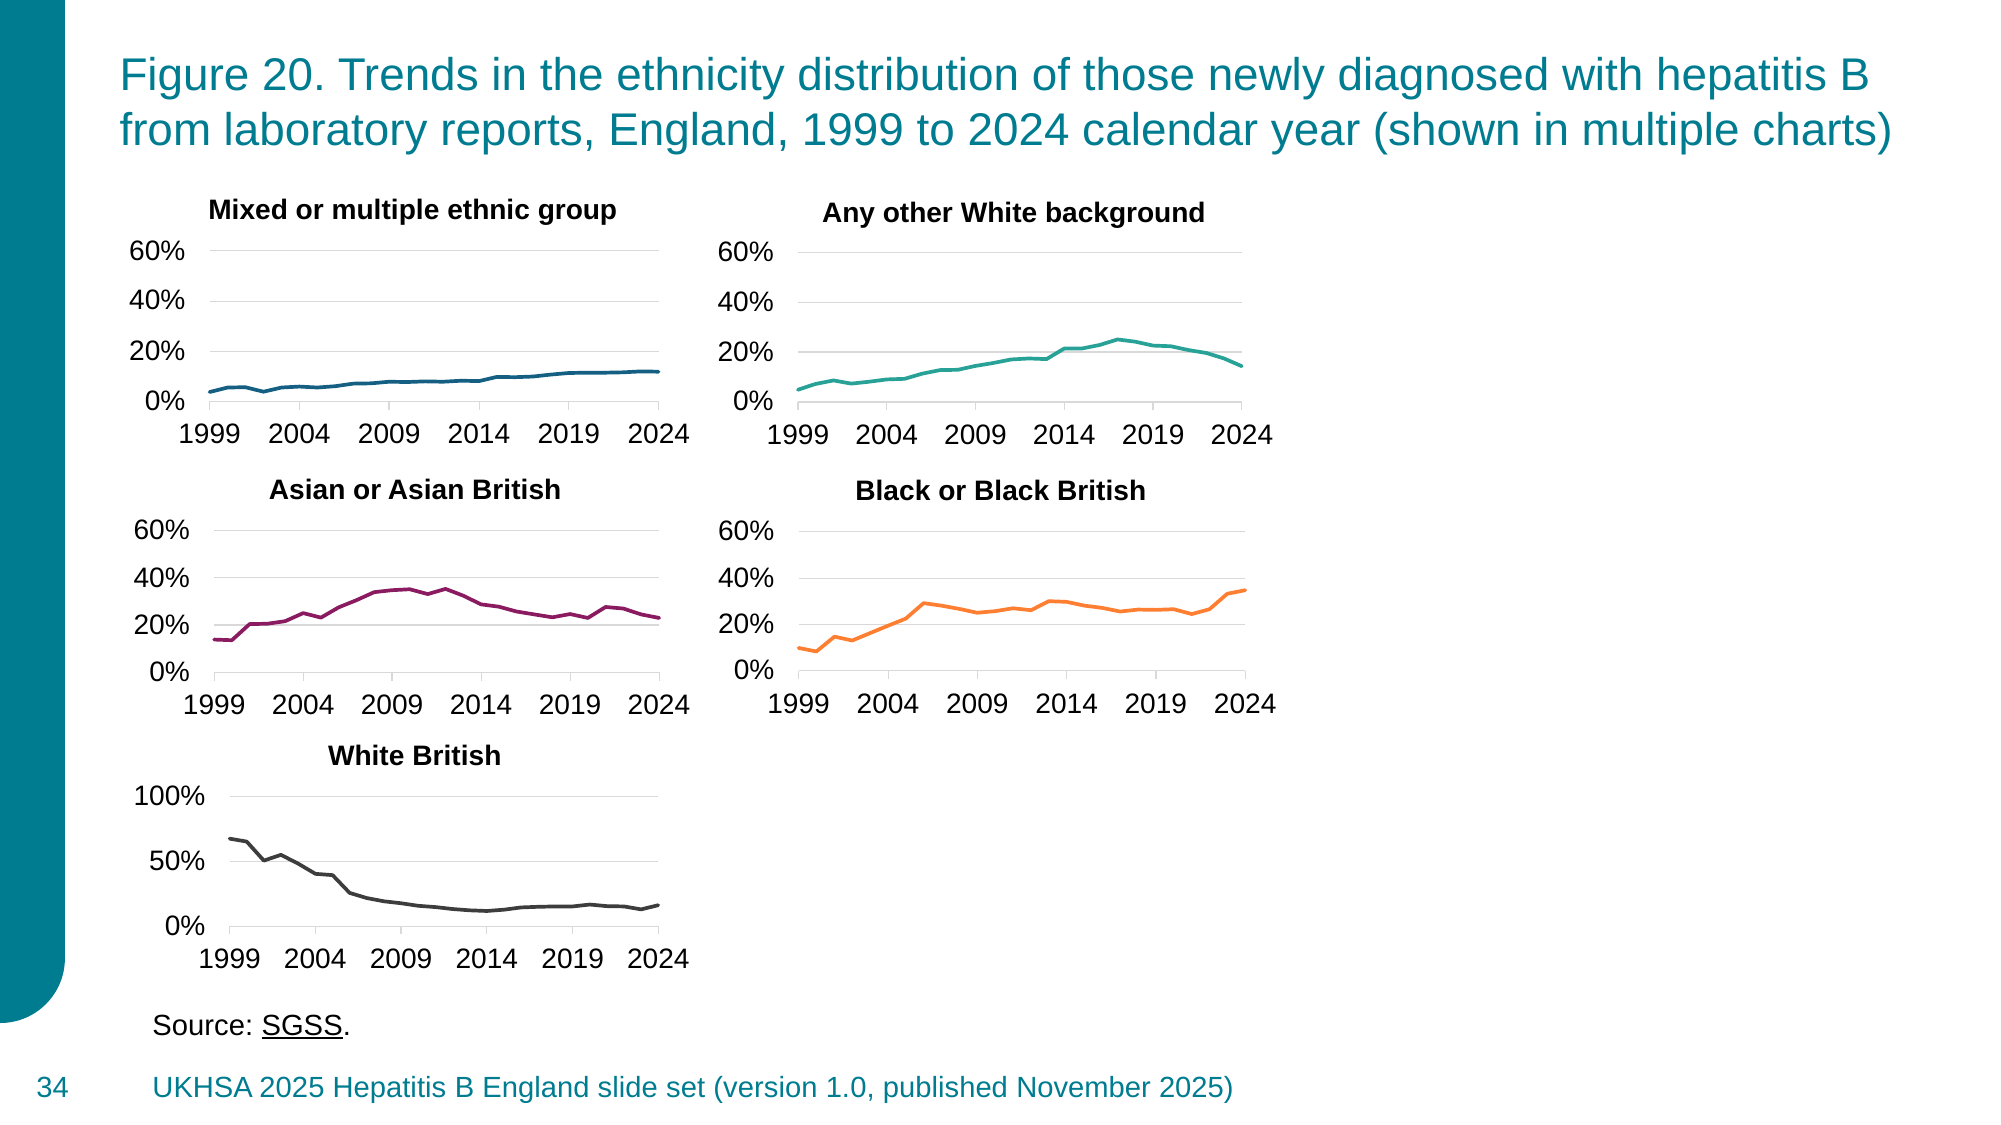

# Figure 20. Trends in the ethnicity distribution of those newly diagnosed with hepatitis B from laboratory reports, England, 1999 to 2024 calendar year (shown in multiple charts)
Source: SGSS.
UKHSA 2025 Hepatitis B England slide set (version 1.0, published November 2025)